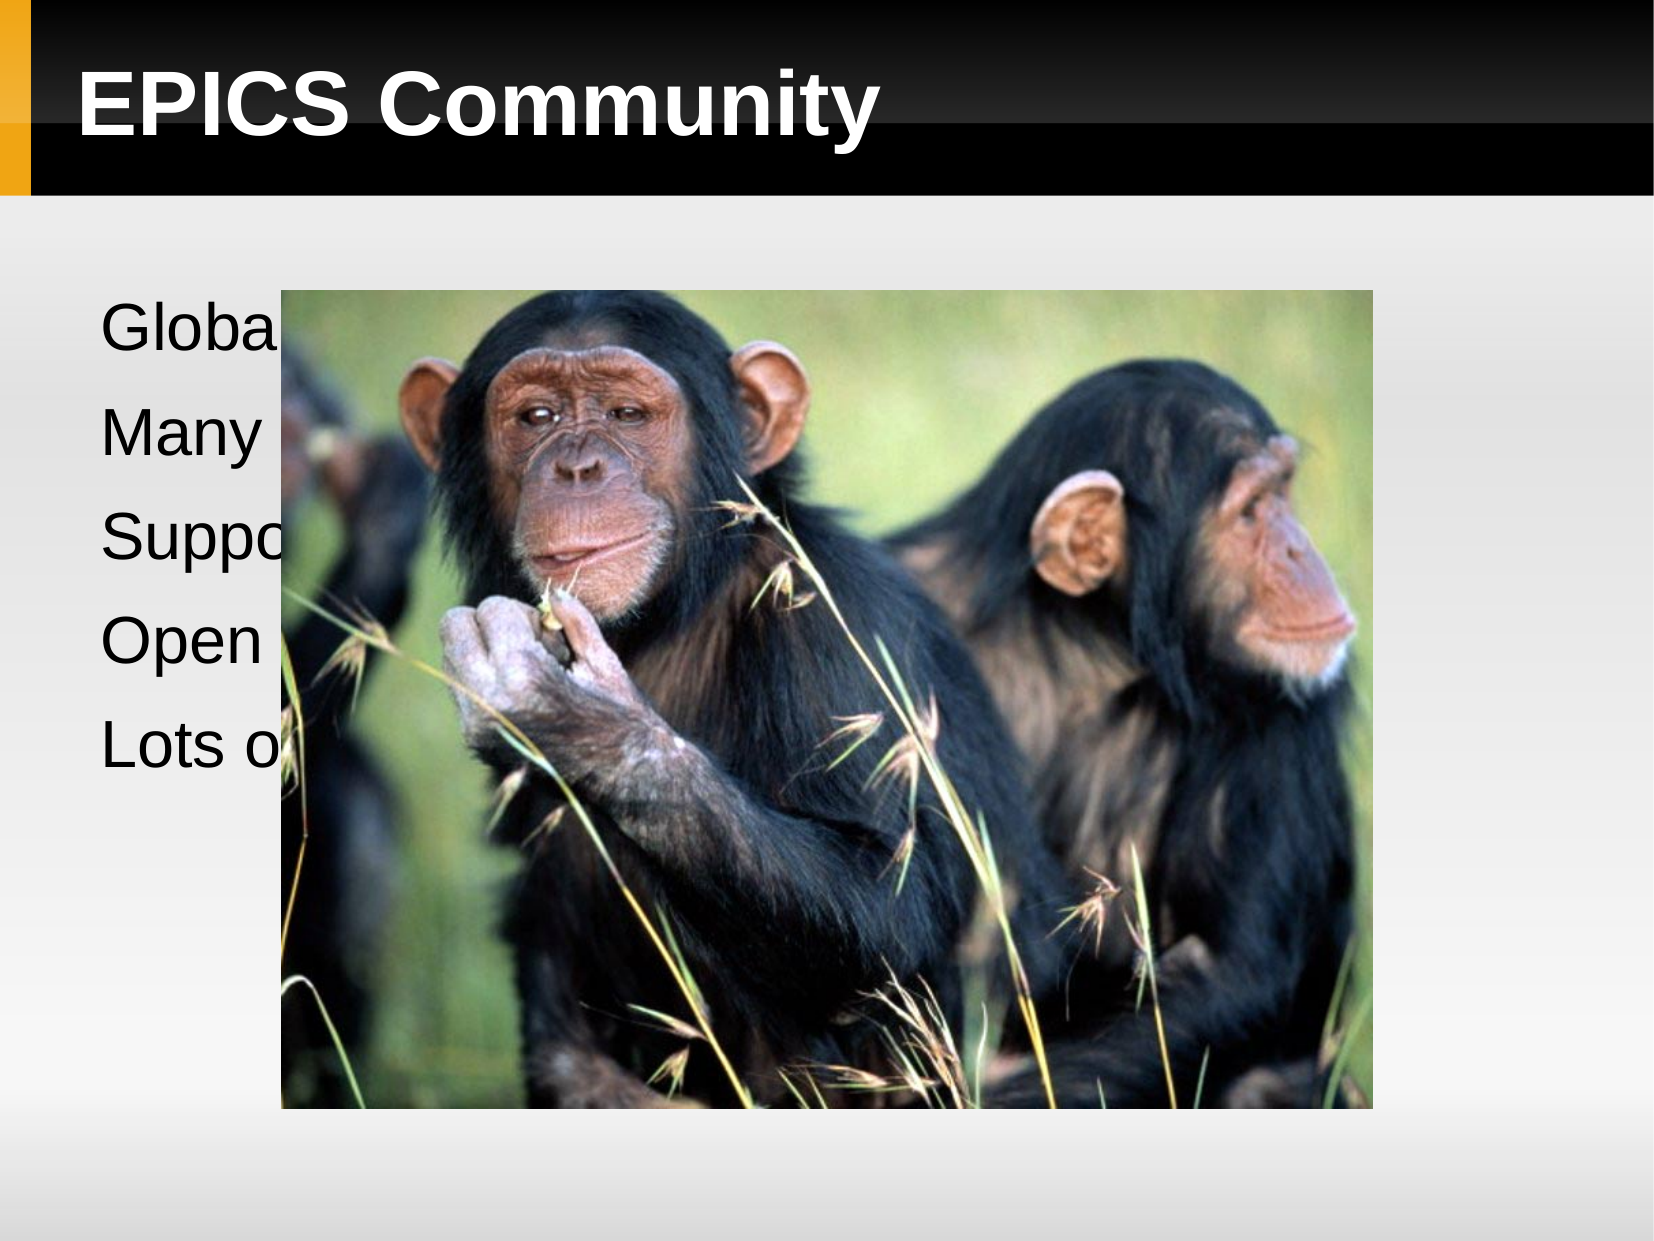

# EPICS Community
Global Community
Many contributors
Support YES! (mailing list)
Open Source (this is good!)
Lots of Expertise